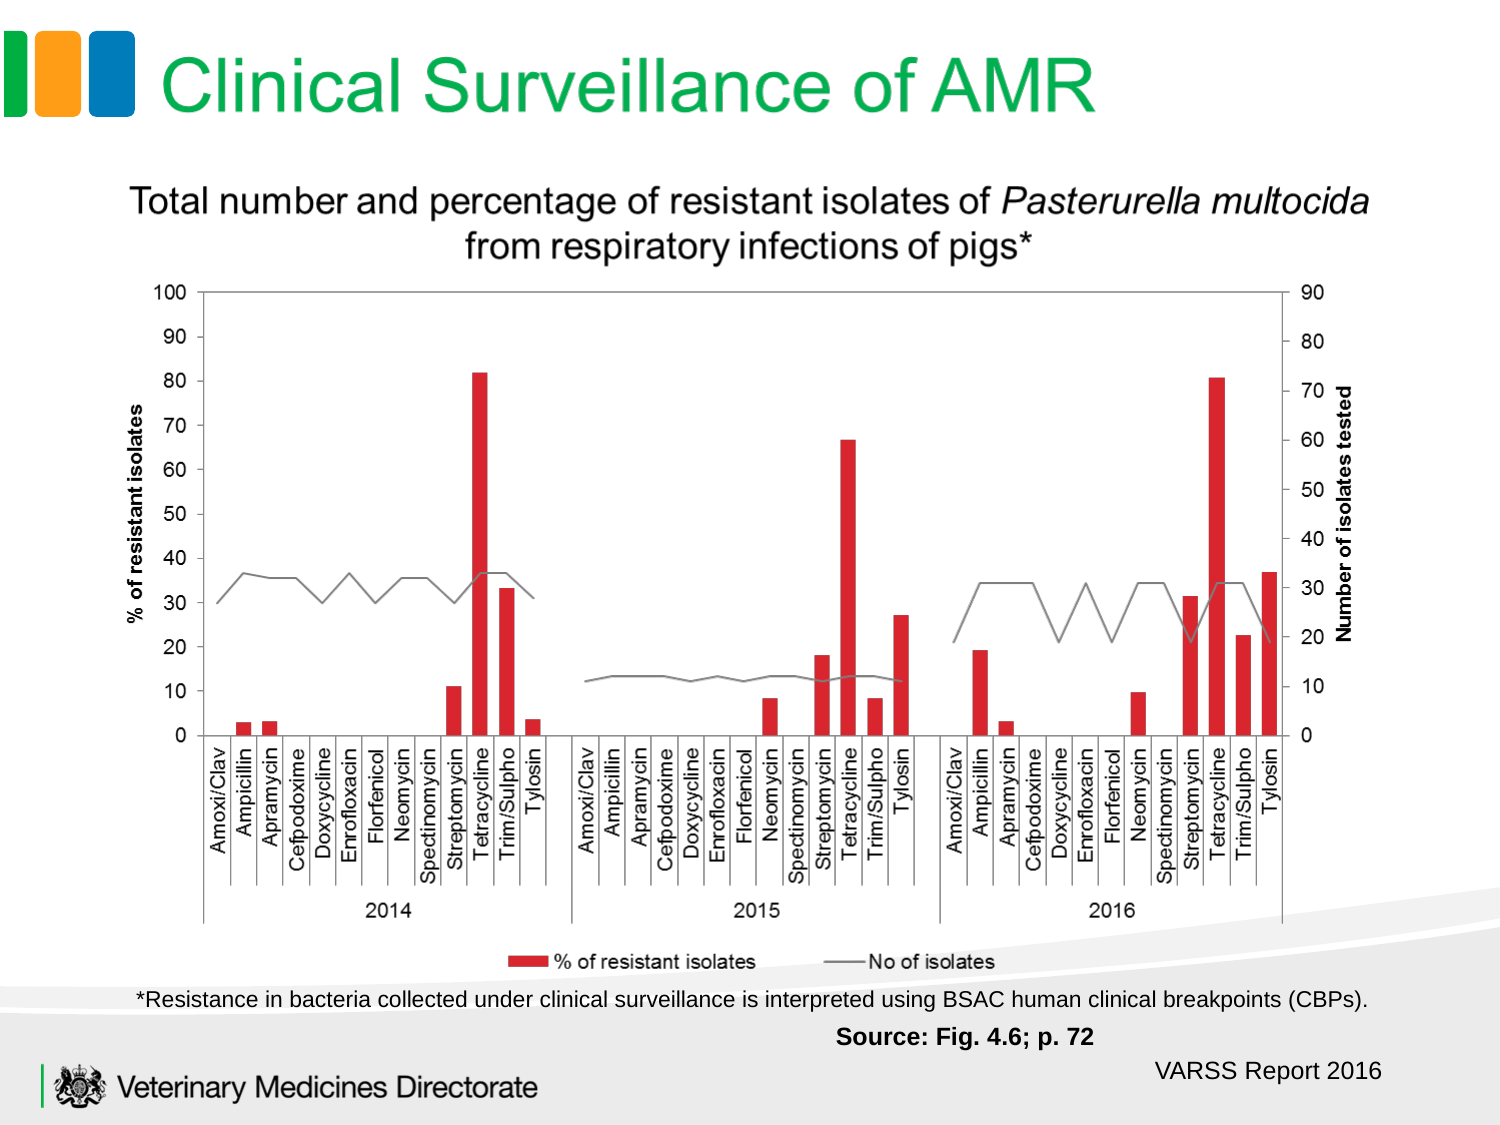

*Resistance in bacteria collected under clinical surveillance is interpreted using BSAC human clinical breakpoints (CBPs).
Source: Fig. 4.6; p. 72
VARSS Report 2016